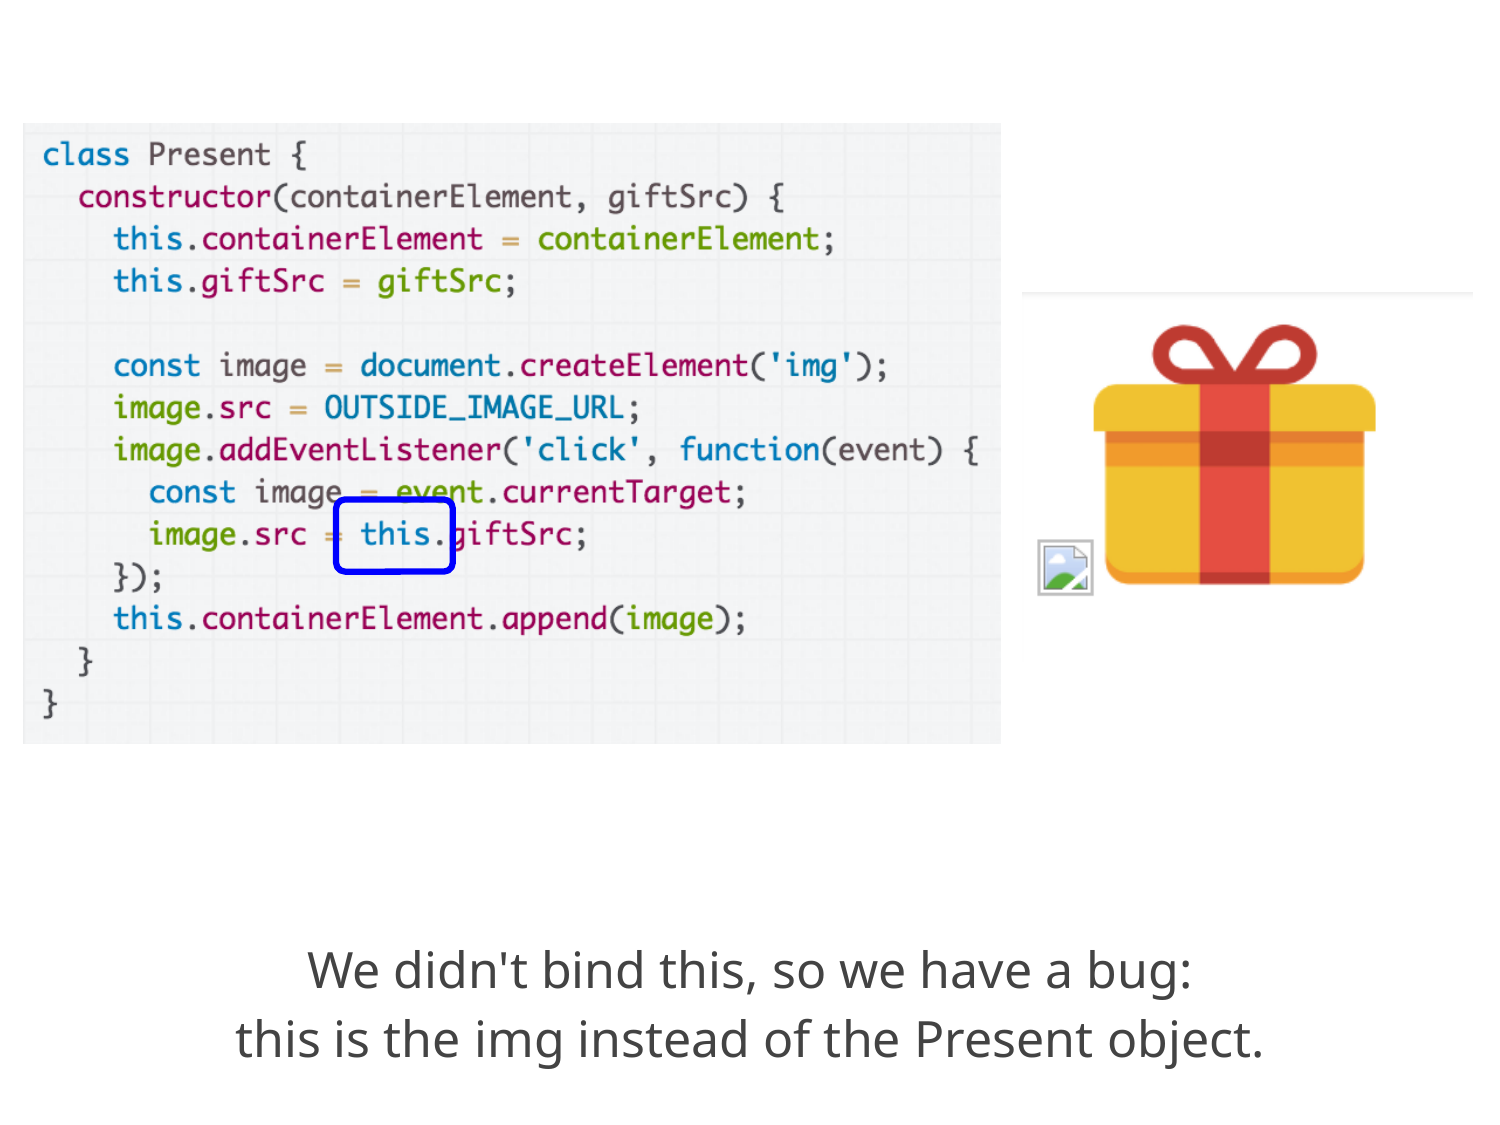

# We didn't bind this, so we have a bug:
this is the img instead of the Present object.